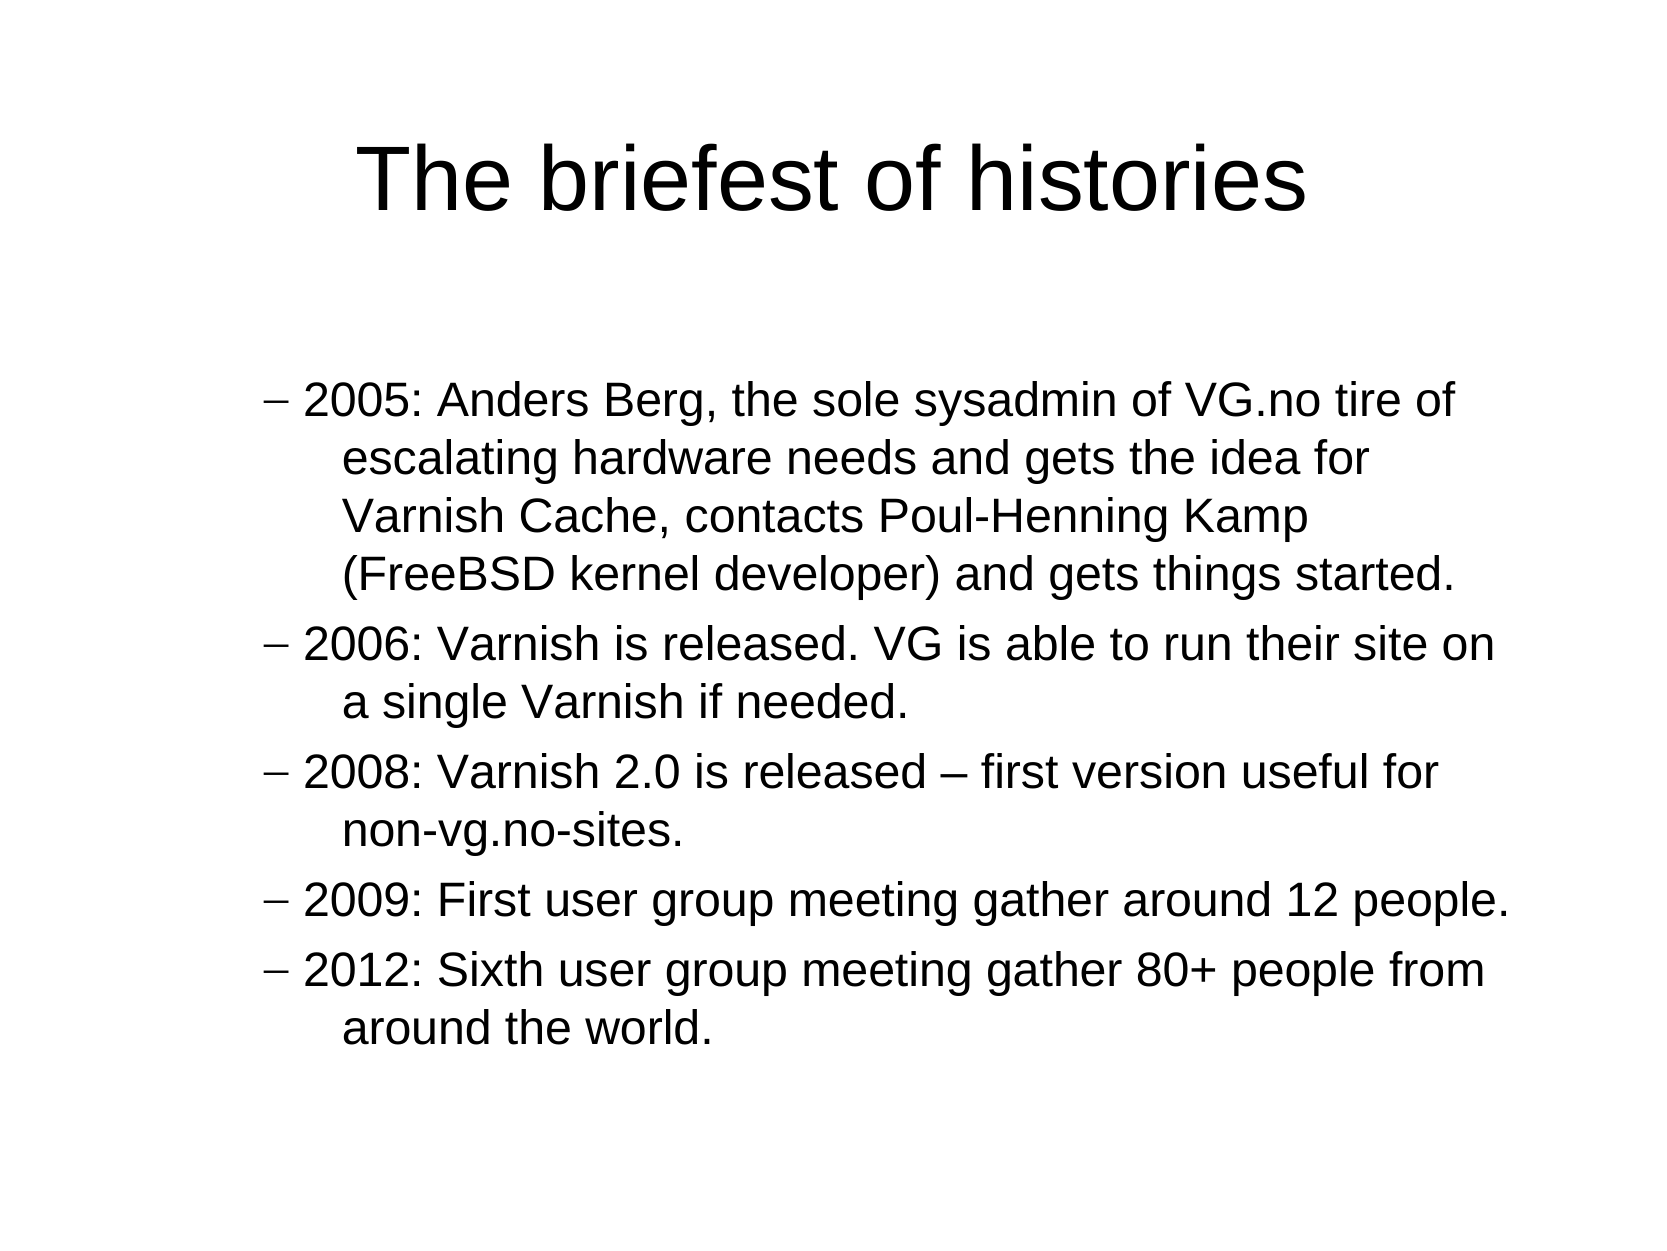

# The briefest of histories
2005: Anders Berg, the sole sysadmin of VG.no tire of escalating hardware needs and gets the idea for Varnish Cache, contacts Poul-Henning Kamp (FreeBSD kernel developer) and gets things started.
2006: Varnish is released. VG is able to run their site on a single Varnish if needed.
2008: Varnish 2.0 is released – first version useful for non-vg.no-sites.
2009: First user group meeting gather around 12 people.
2012: Sixth user group meeting gather 80+ people from around the world.